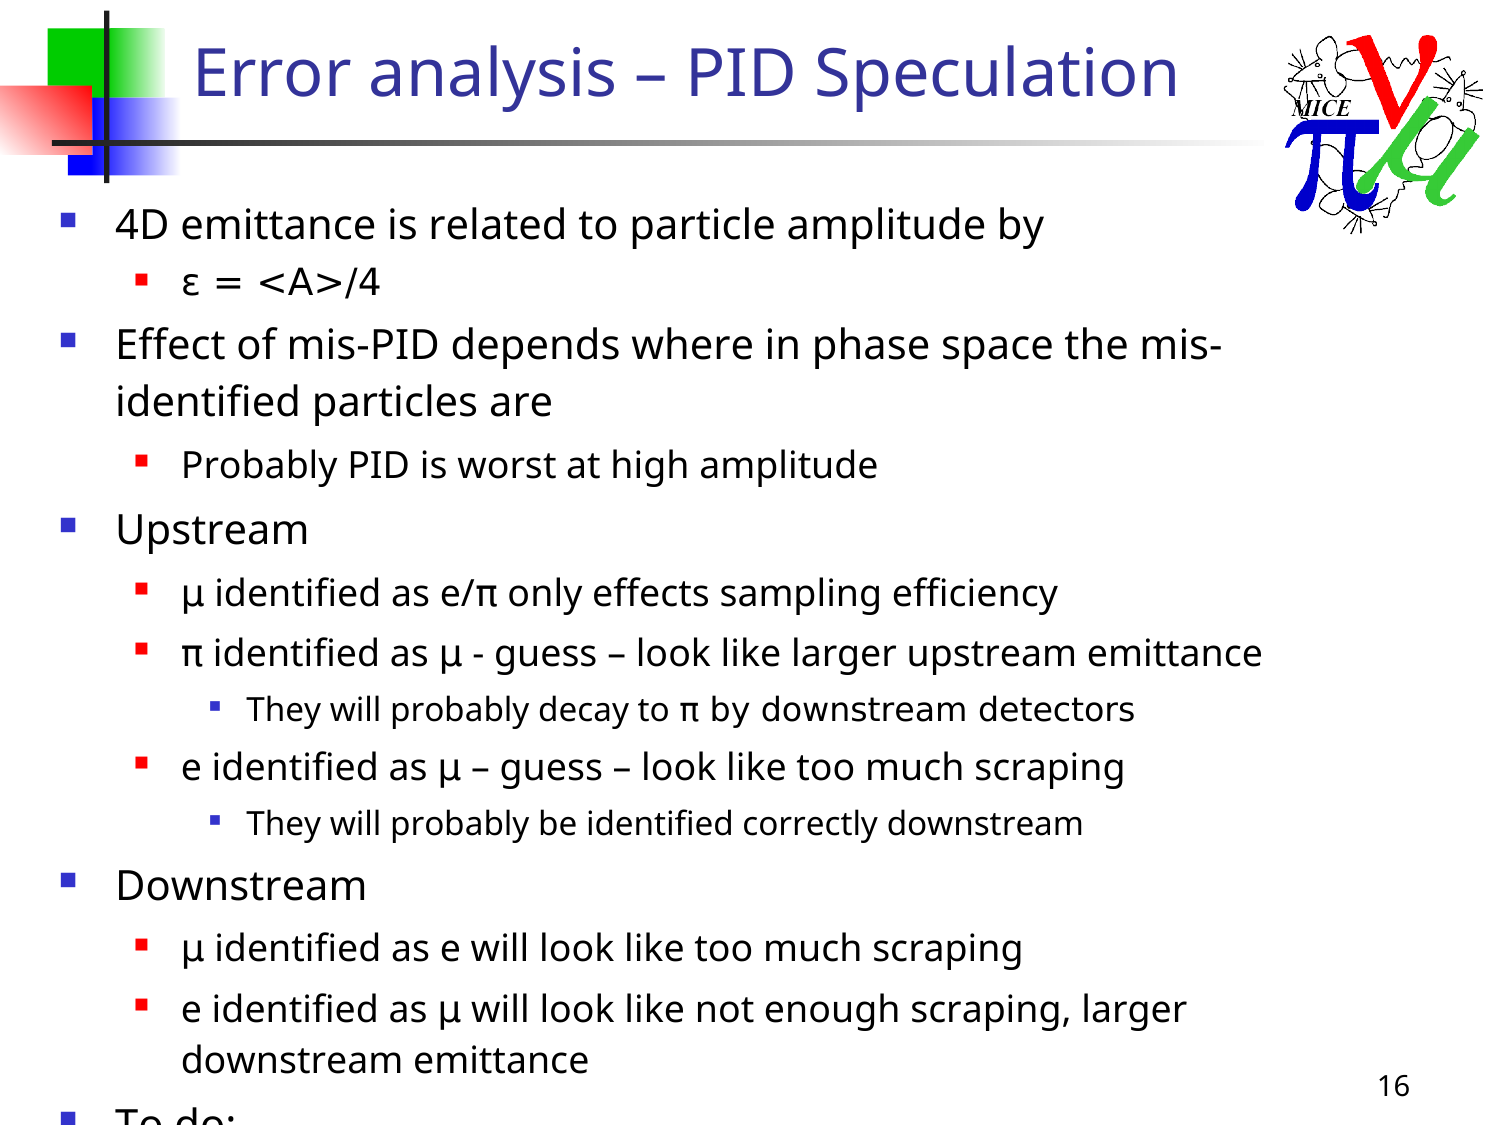

# Error analysis – PID Speculation
4D emittance is related to particle amplitude by
ε = <A>/4
Effect of mis-PID depends where in phase space the mis-identified particles are
Probably PID is worst at high amplitude
Upstream
μ identified as e/π only effects sampling efficiency
π identified as μ - guess – look like larger upstream emittance
They will probably decay to π by downstream detectors
e identified as μ – guess – look like too much scraping
They will probably be identified correctly downstream
Downstream
μ identified as e will look like too much scraping
e identified as μ will look like not enough scraping, larger downstream emittance
To do:
Make this quantitative, rather than speculative
16